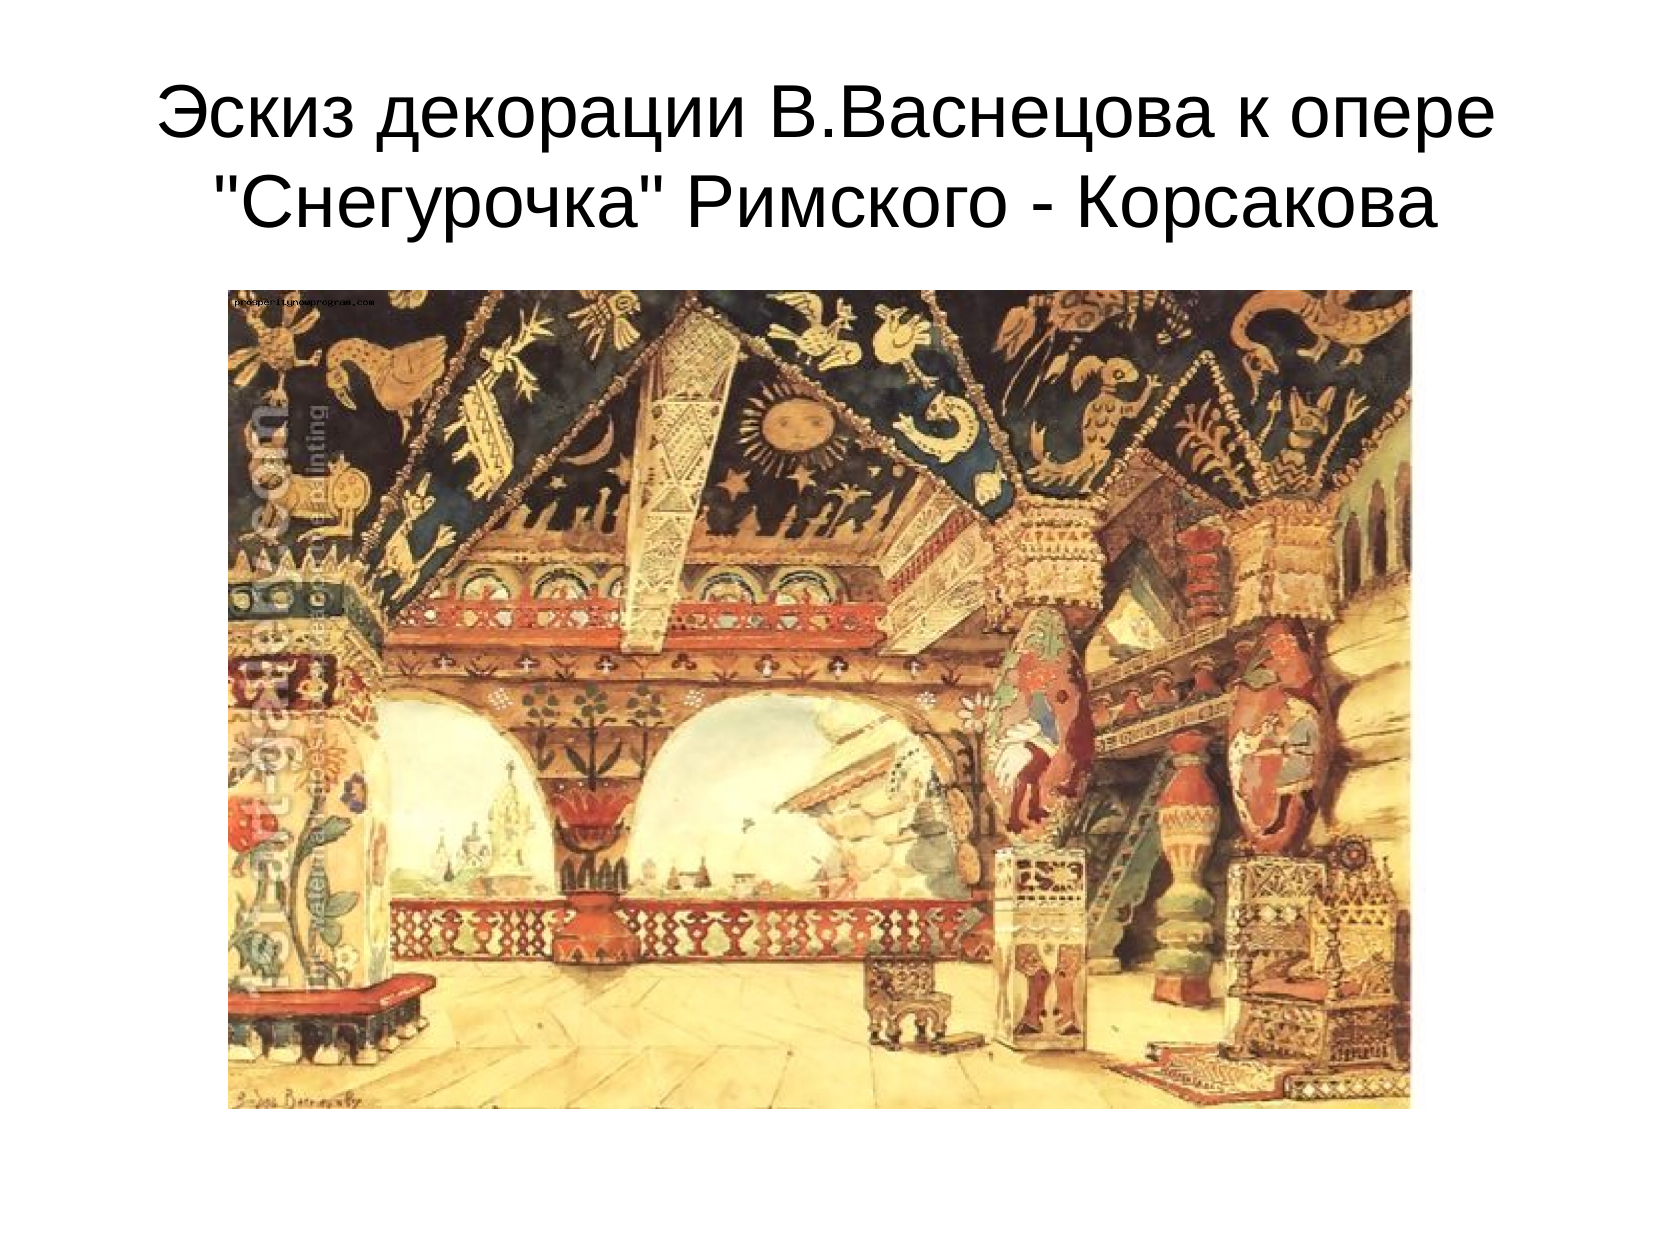

# Эскиз декорации В.Васнецова к опере "Снегурочка" Римского - Корсакова